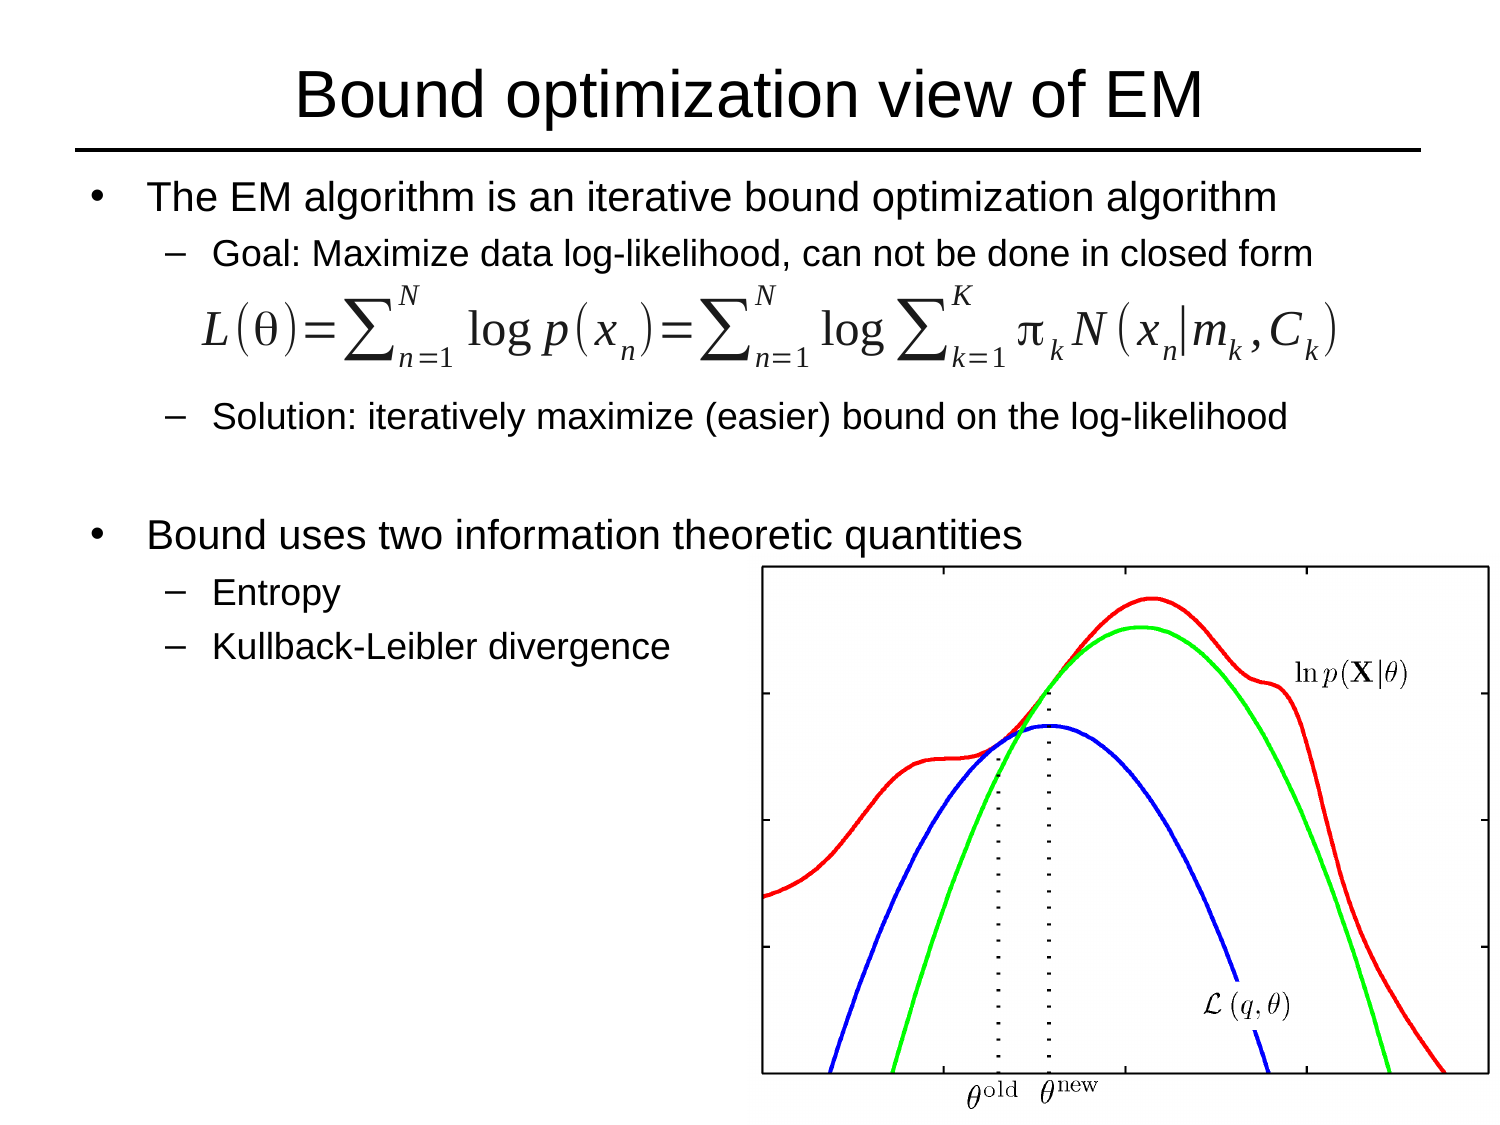

# Bound optimization view of EM
The EM algorithm is an iterative bound optimization algorithm
Goal: Maximize data log-likelihood, can not be done in closed form
Solution: iteratively maximize (easier) bound on the log-likelihood
Bound uses two information theoretic quantities
Entropy
Kullback-Leibler divergence